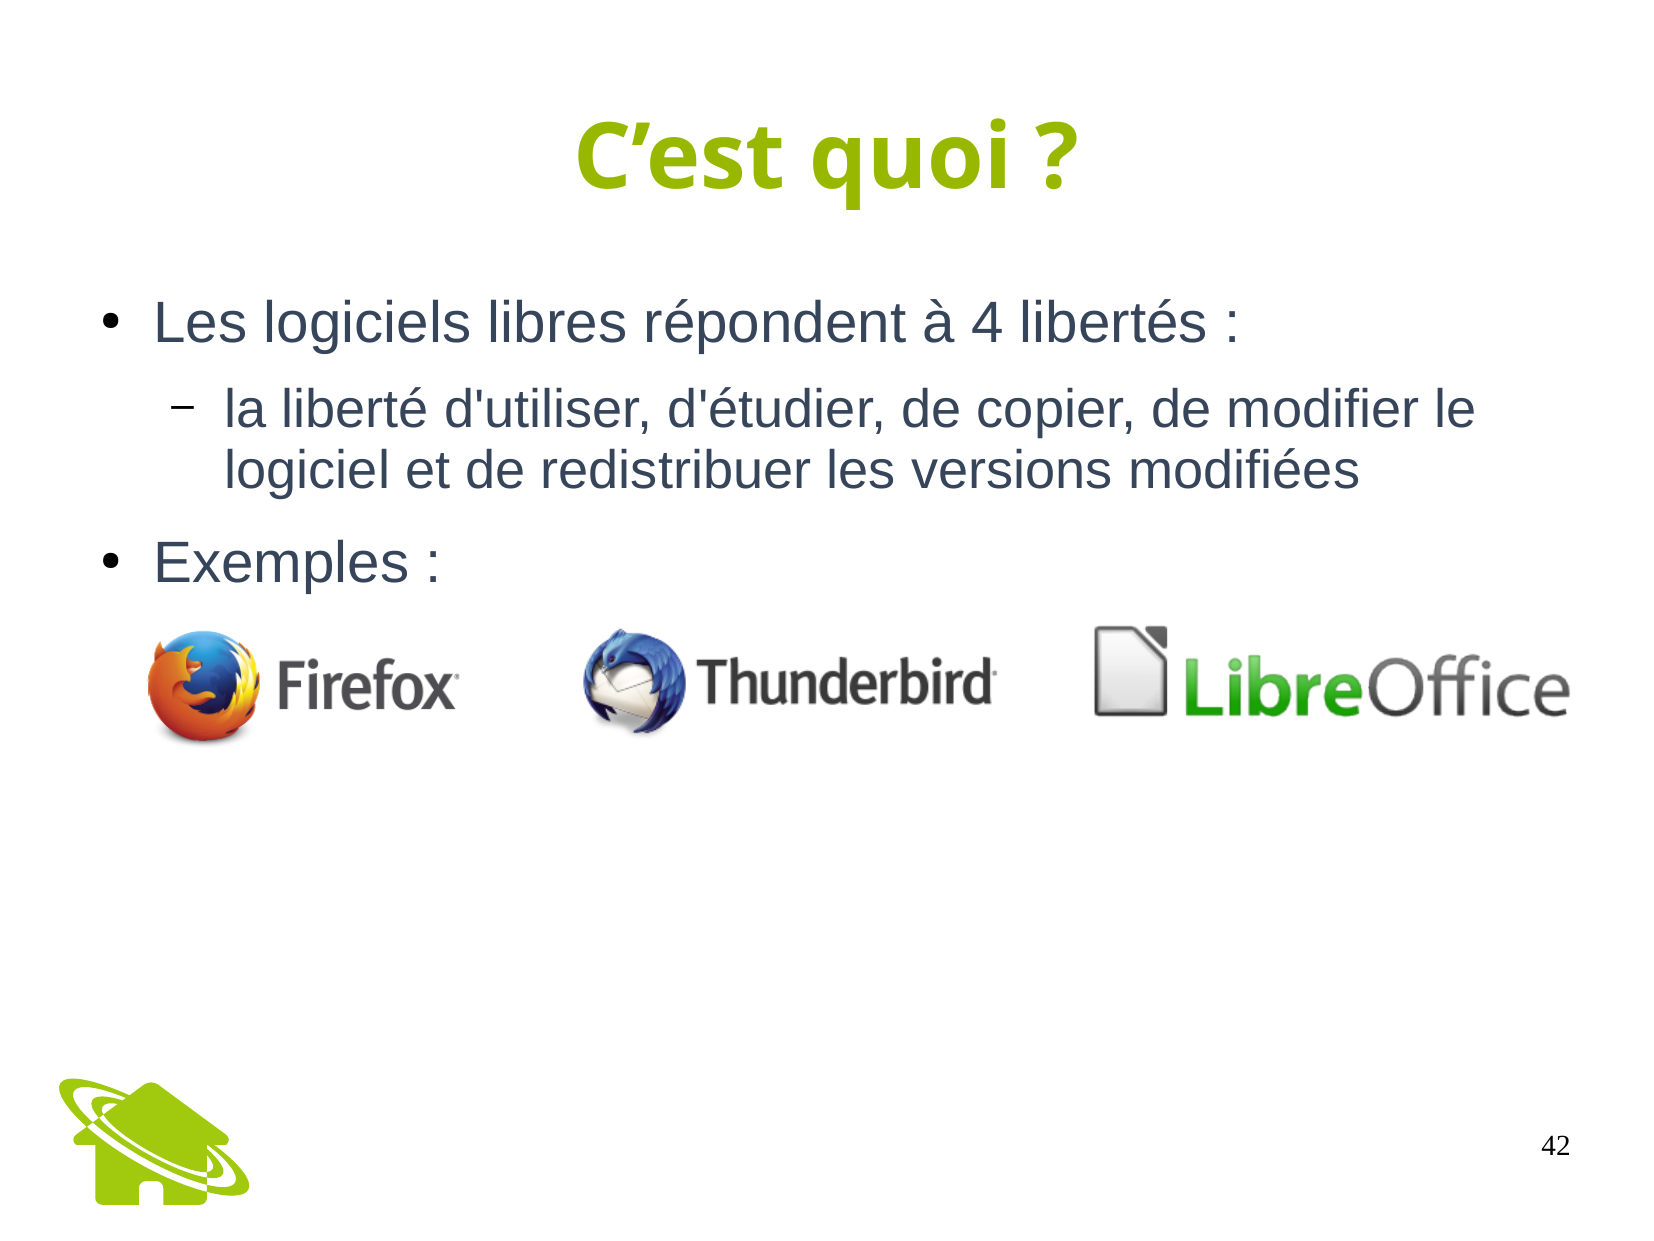

# C’est quoi ?
Les logiciels libres répondent à 4 libertés :
la liberté d'utiliser, d'étudier, de copier, de modifier le logiciel et de redistribuer les versions modifiées
Exemples :
42